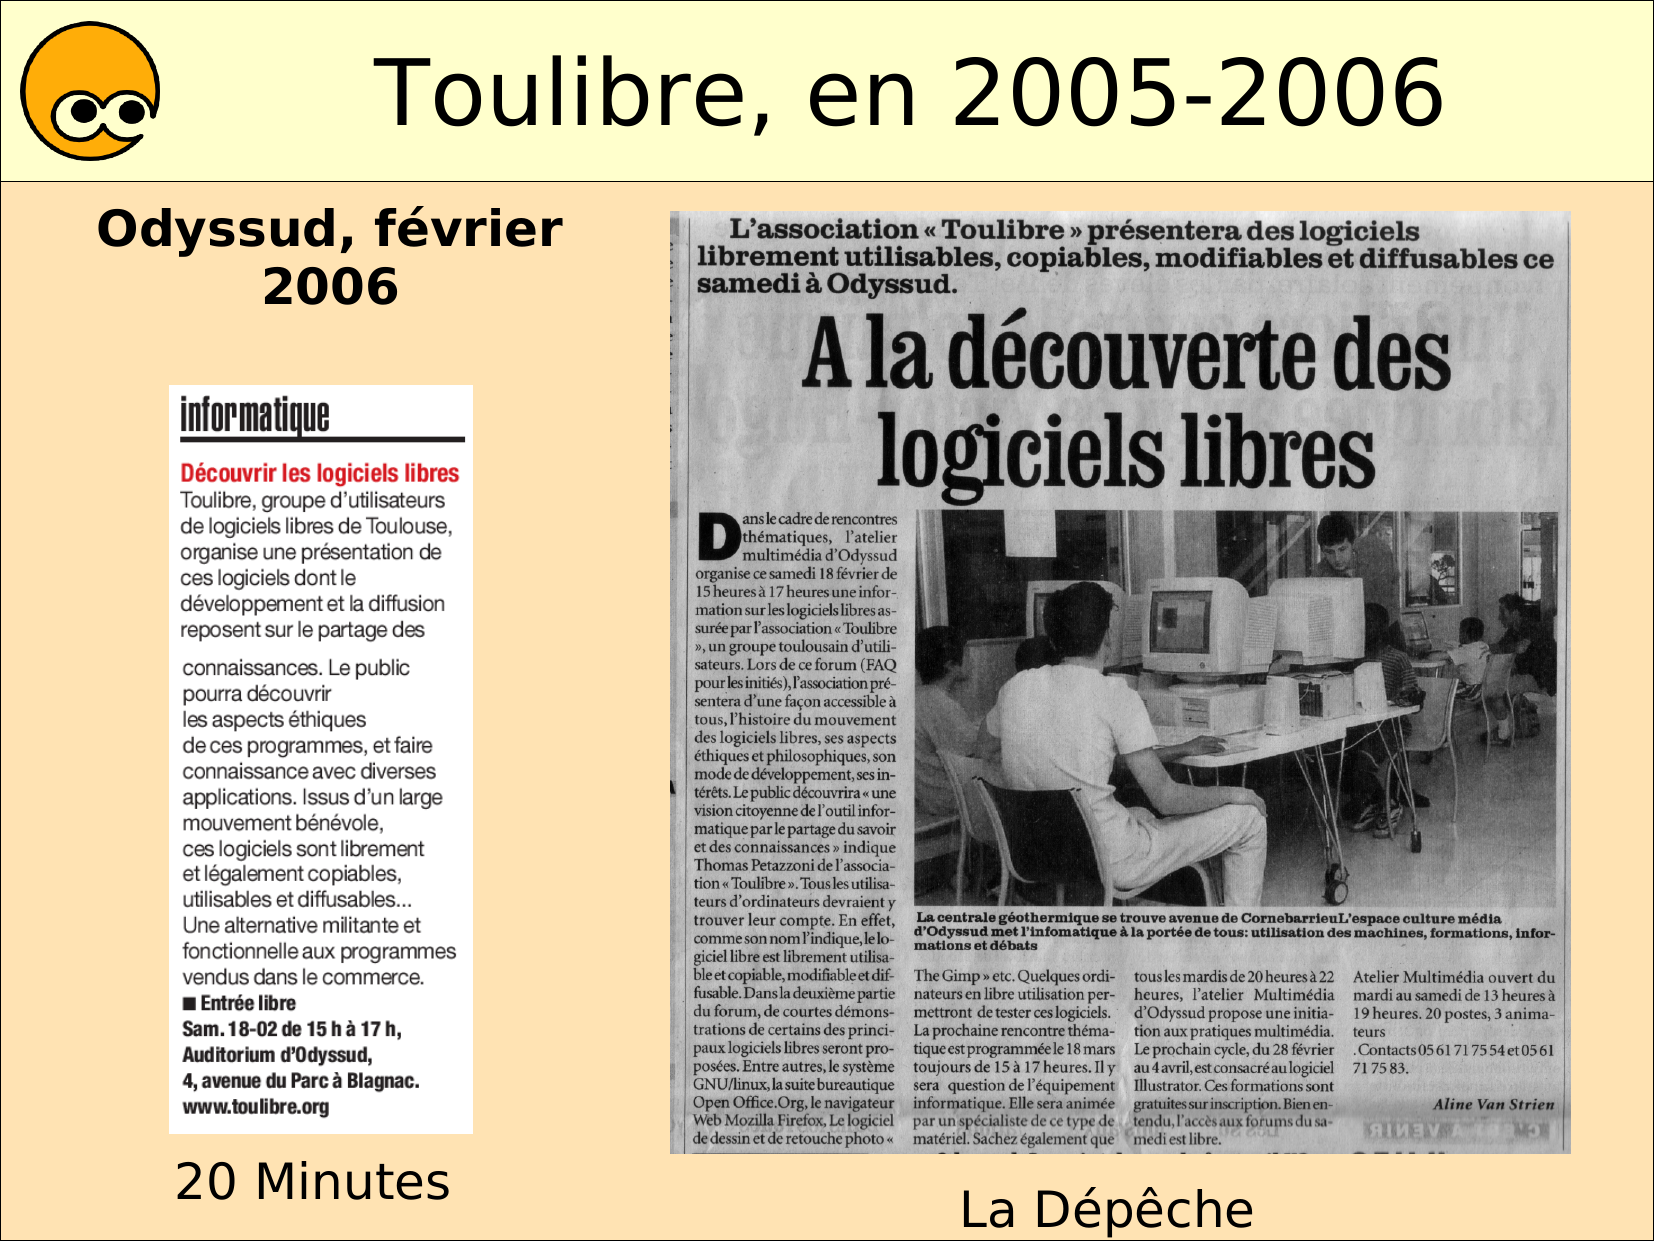

# Toulibre, en 2005-2006
Odyssud, février 2006
20 Minutes
La Dépêche